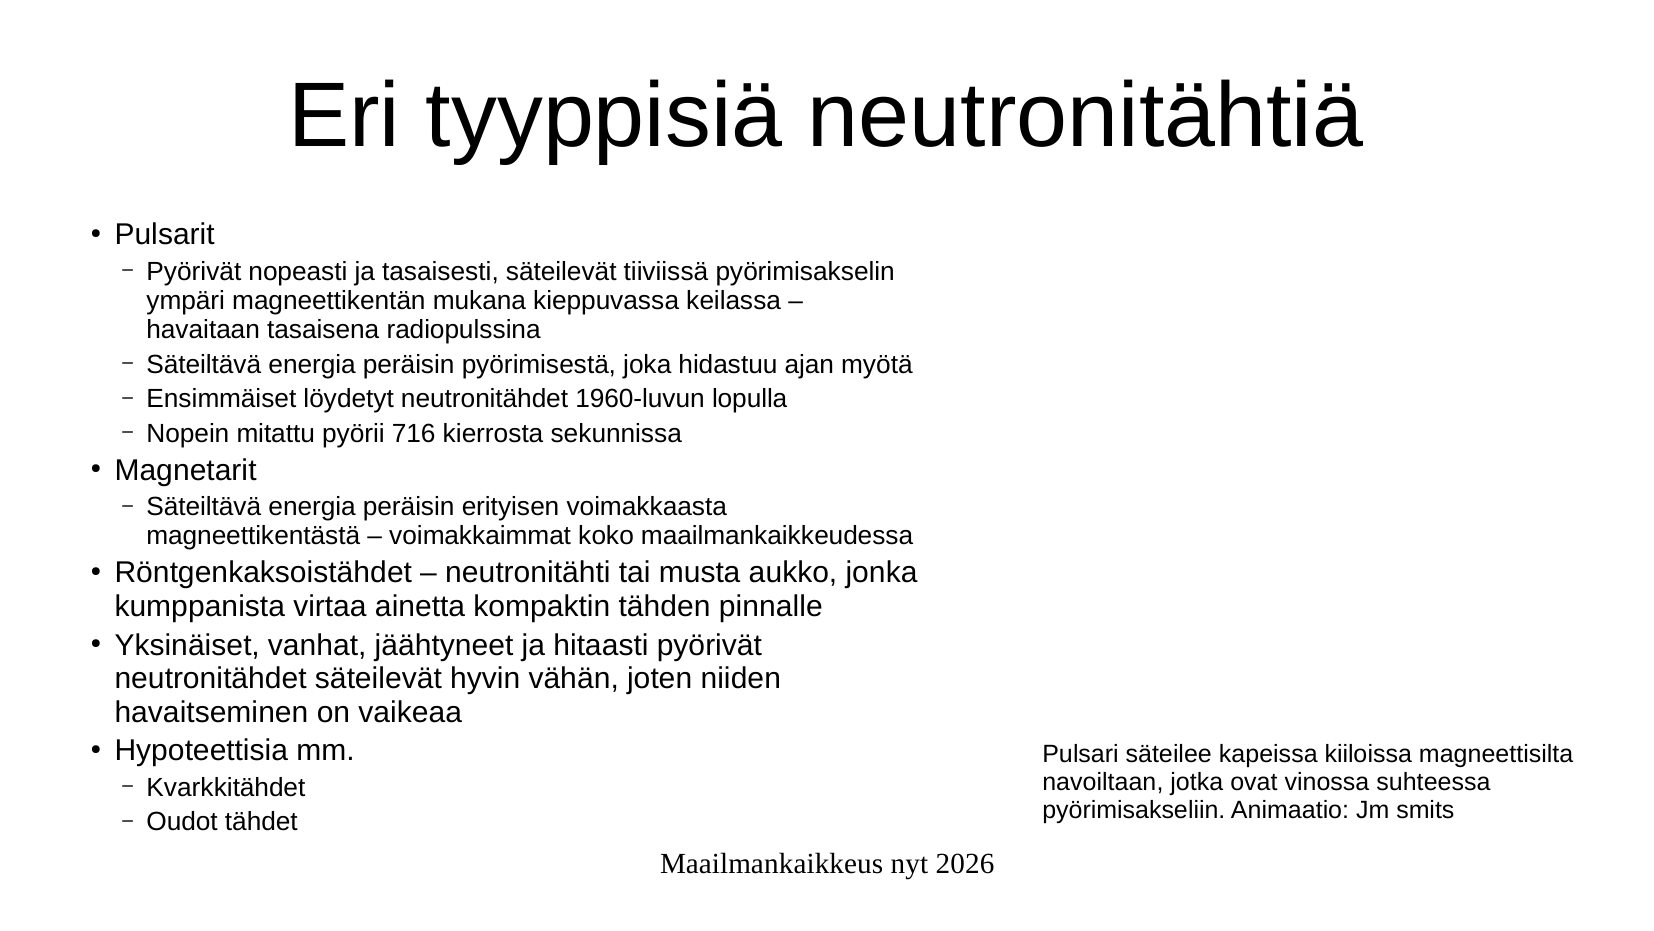

# Eri tyyppisiä neutronitähtiä
Pulsarit
Pyörivät nopeasti ja tasaisesti, säteilevät tiiviissä pyörimisakselin ympäri magneettikentän mukana kieppuvassa keilassa – havaitaan tasaisena radiopulssina
Säteiltävä energia peräisin pyörimisestä, joka hidastuu ajan myötä
Ensimmäiset löydetyt neutronitähdet 1960-luvun lopulla
Nopein mitattu pyörii 716 kierrosta sekunnissa
Magnetarit
Säteiltävä energia peräisin erityisen voimakkaasta magneettikentästä – voimakkaimmat koko maailmankaikkeudessa
Röntgenkaksoistähdet – neutronitähti tai musta aukko, jonka kumppanista virtaa ainetta kompaktin tähden pinnalle
Yksinäiset, vanhat, jäähtyneet ja hitaasti pyörivät neutronitähdet säteilevät hyvin vähän, joten niiden havaitseminen on vaikeaa
Hypoteettisia mm.
Kvarkkitähdet
Oudot tähdet
Pulsari säteilee kapeissa kiiloissa magneettisilta navoiltaan, jotka ovat vinossa suhteessa pyörimisakseliin. Animaatio: Jm smits